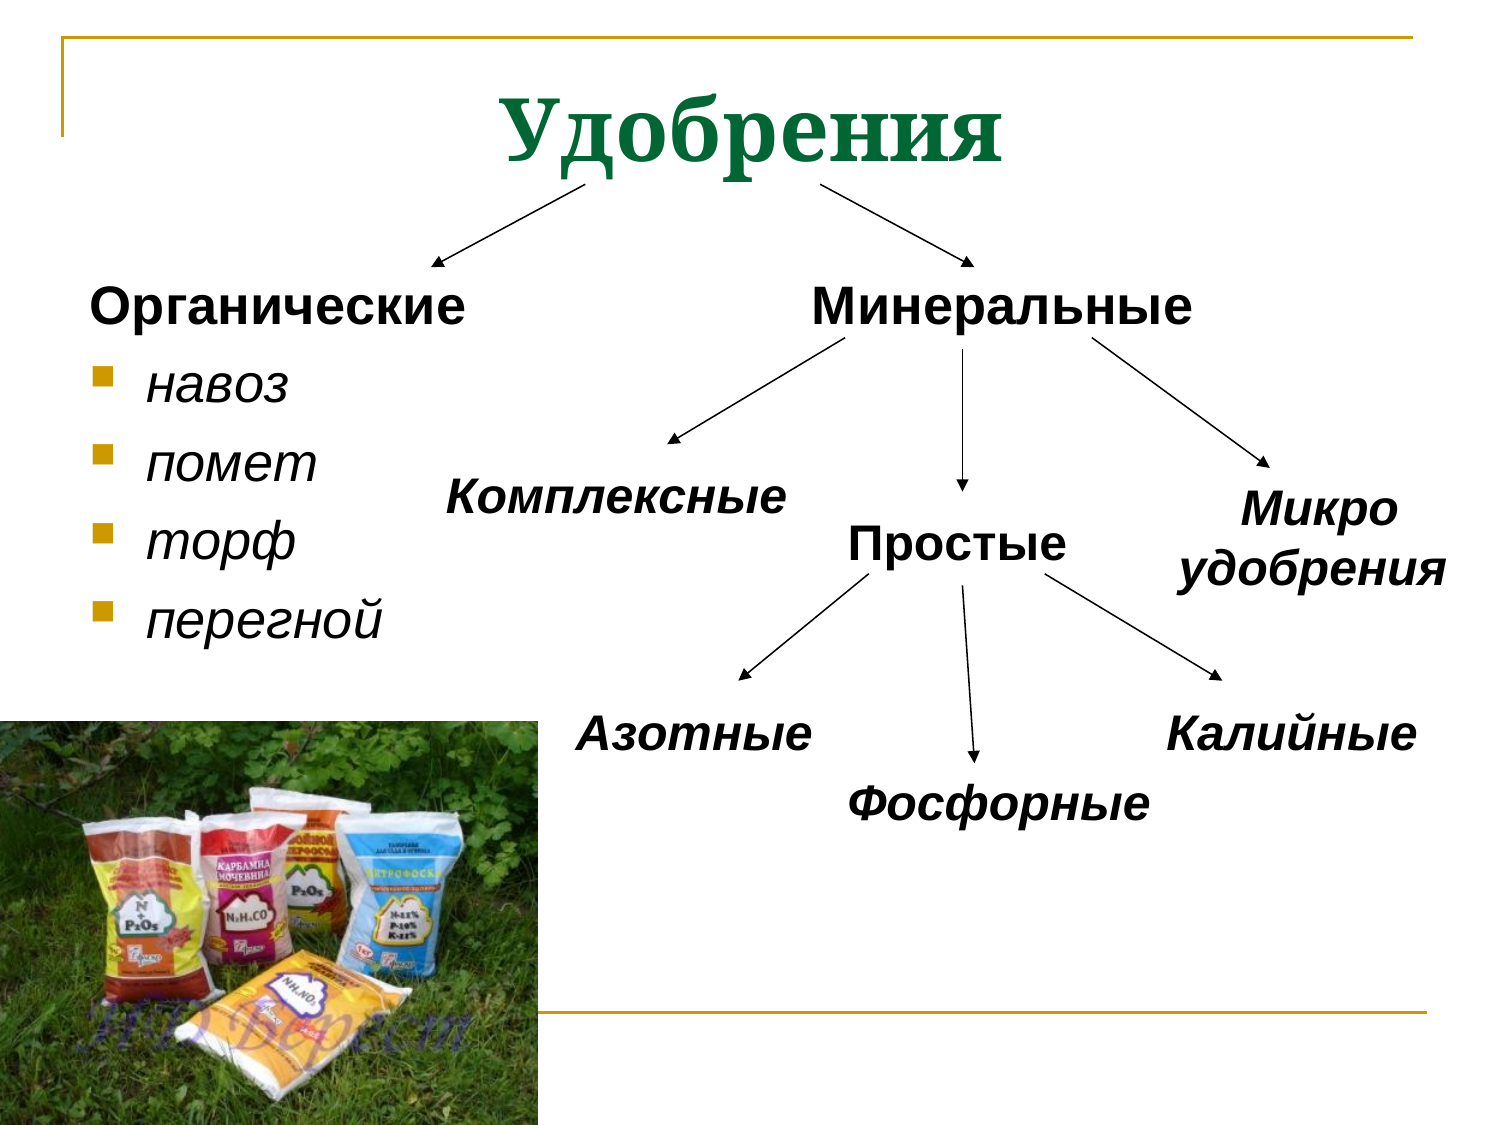

# Удобрения
Органические
навоз
помет
торф
перегной
Минеральные
Комплексные
Микро
удобрения
Простые
Азотные
Калийные
Фосфорные